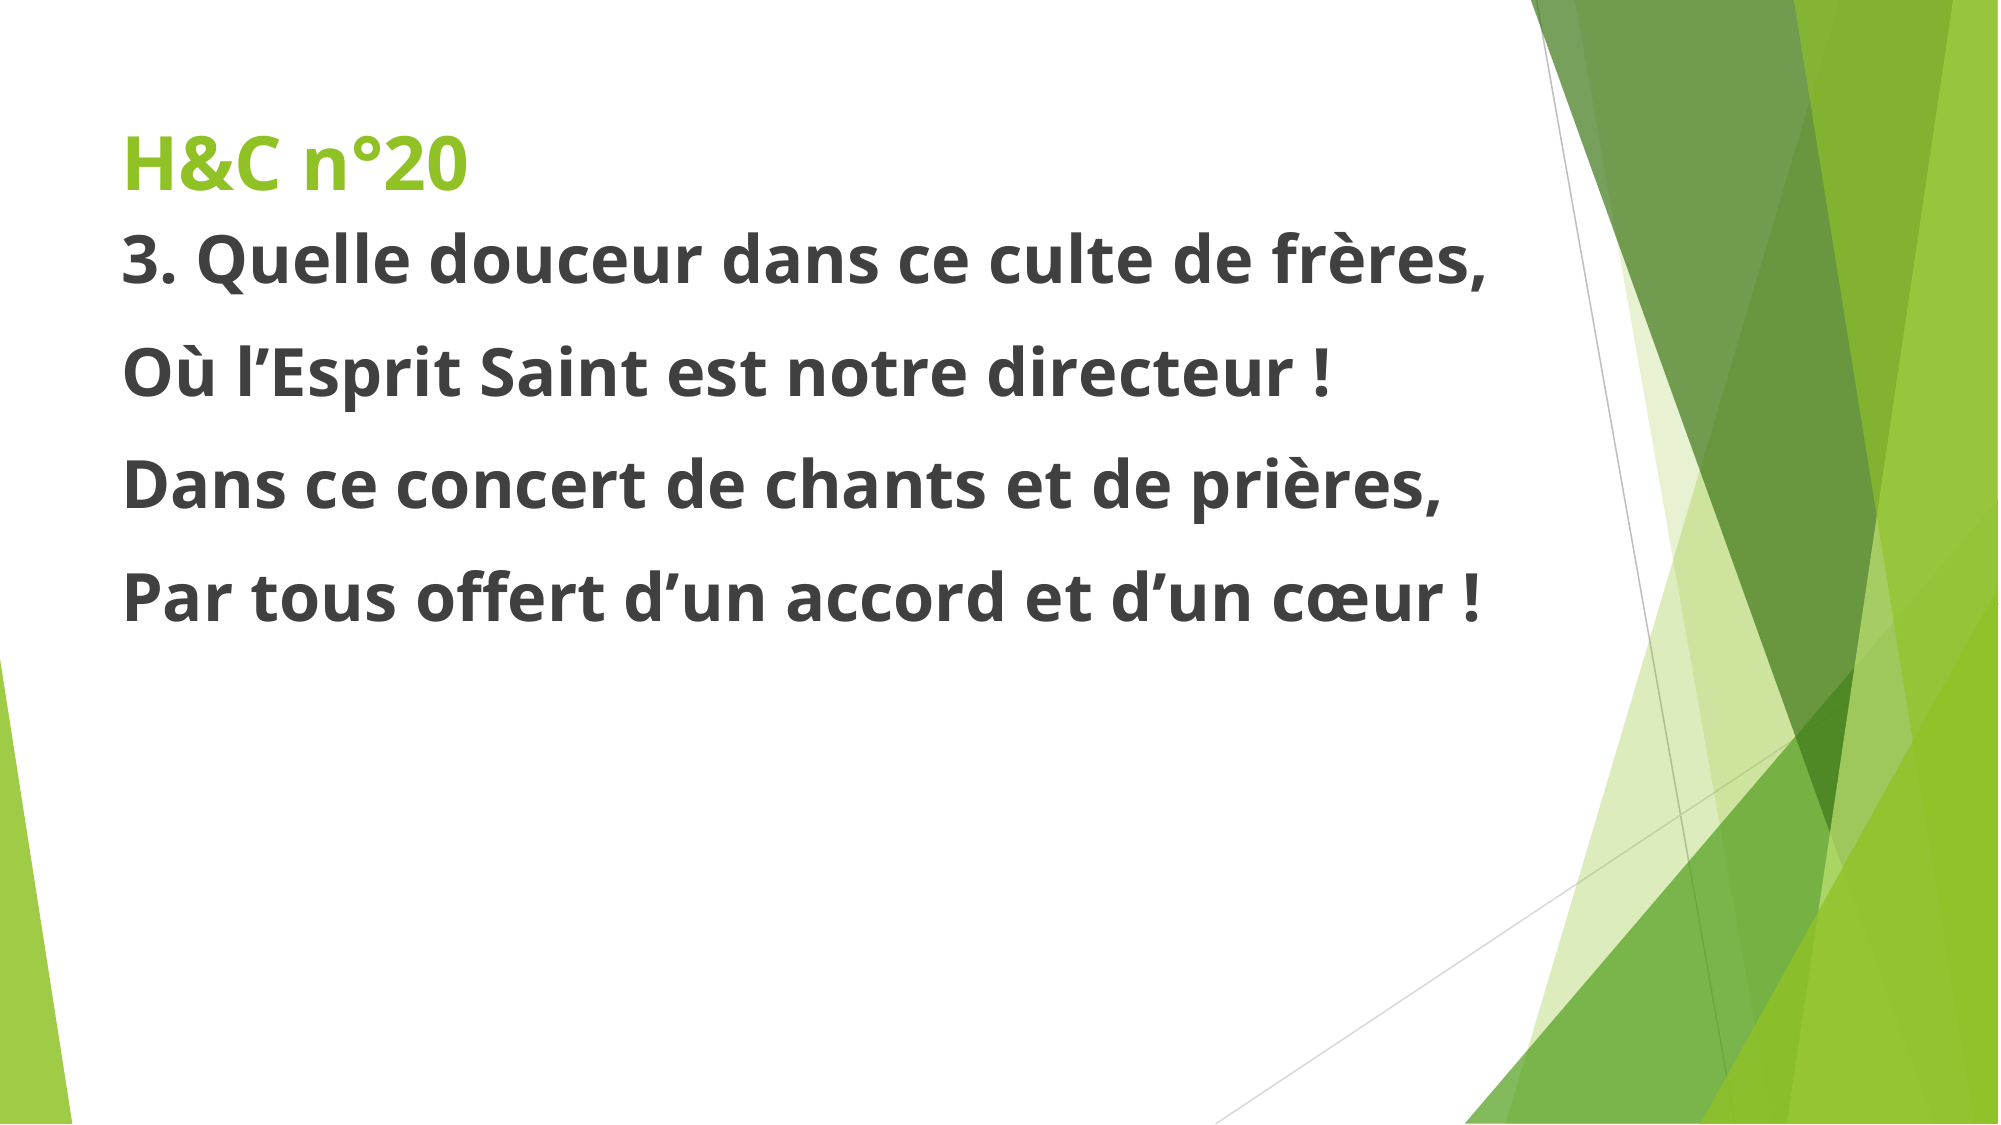

H&C n°20
3. Quelle douceur dans ce culte de frères,
Où l’Esprit Saint est notre directeur !
Dans ce concert de chants et de prières,
Par tous offert d’un accord et d’un cœur !